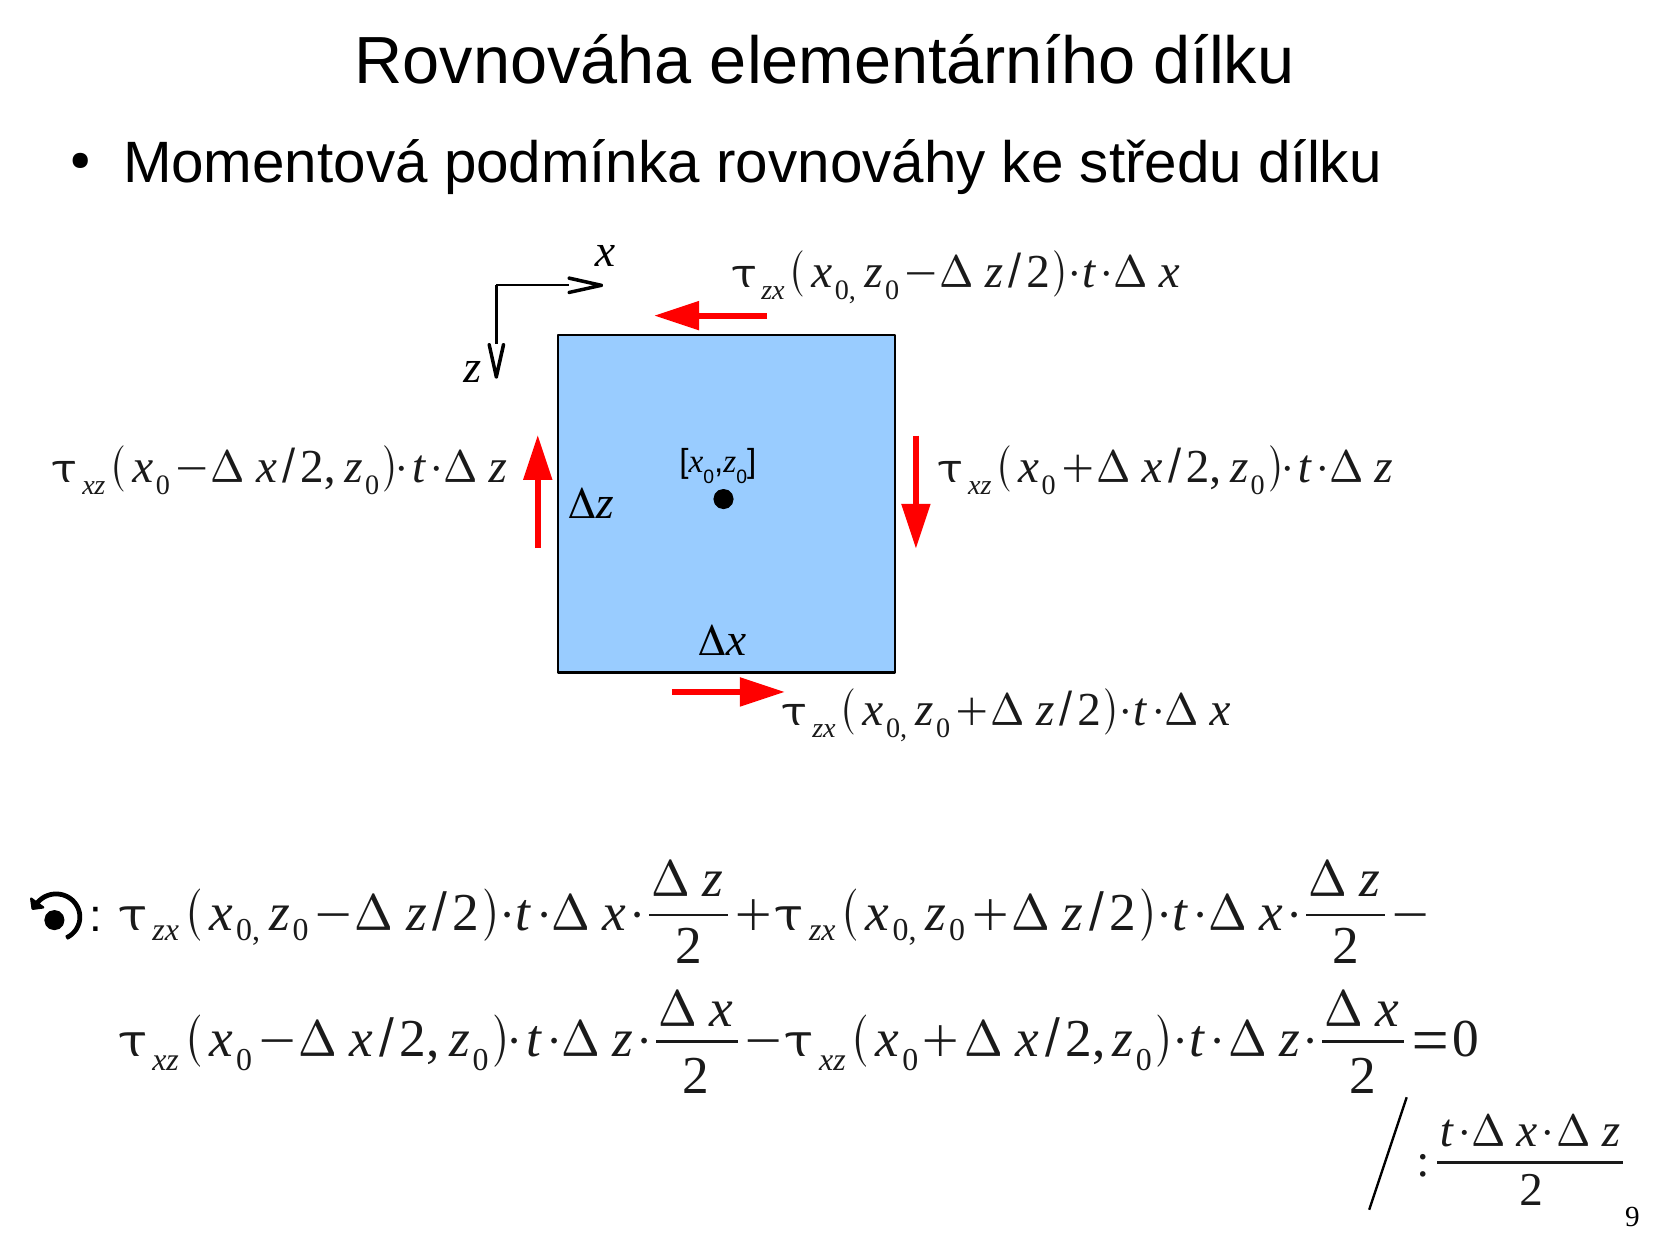

# Rovnováha elementárního dílku
Momentová podmínka rovnováhy ke středu dílku
x
z
[x0,z0]
Dz
Dx
:
9